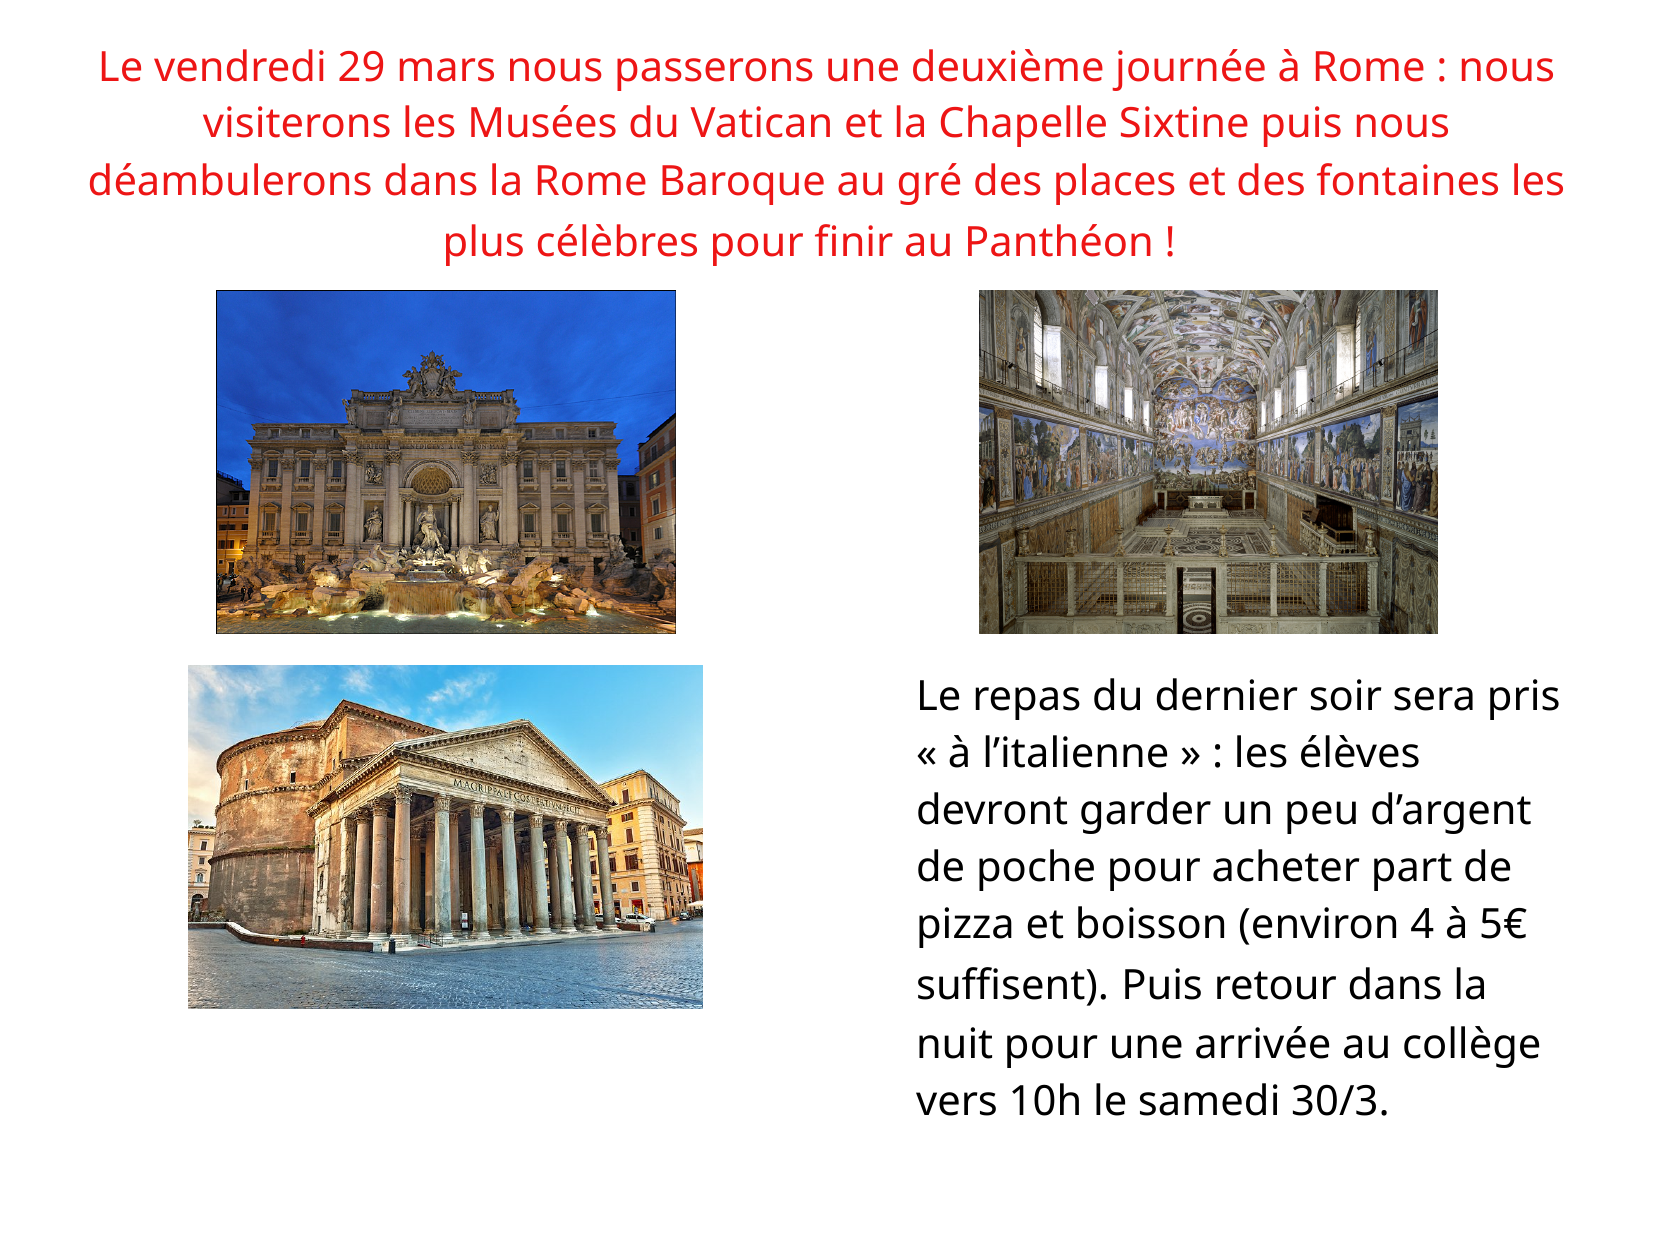

# Le vendredi 29 mars nous passerons une deuxième journée à Rome : nous visiterons les Musées du Vatican et la Chapelle Sixtine puis nous déambulerons dans la Rome Baroque au gré des places et des fontaines les plus célèbres pour finir au Panthéon !
Le repas du dernier soir sera pris « à l’italienne » : les élèves devront garder un peu d’argent de poche pour acheter part de pizza et boisson (environ 4 à 5€ suffisent). Puis retour dans la nuit pour une arrivée au collège vers 10h le samedi 30/3.